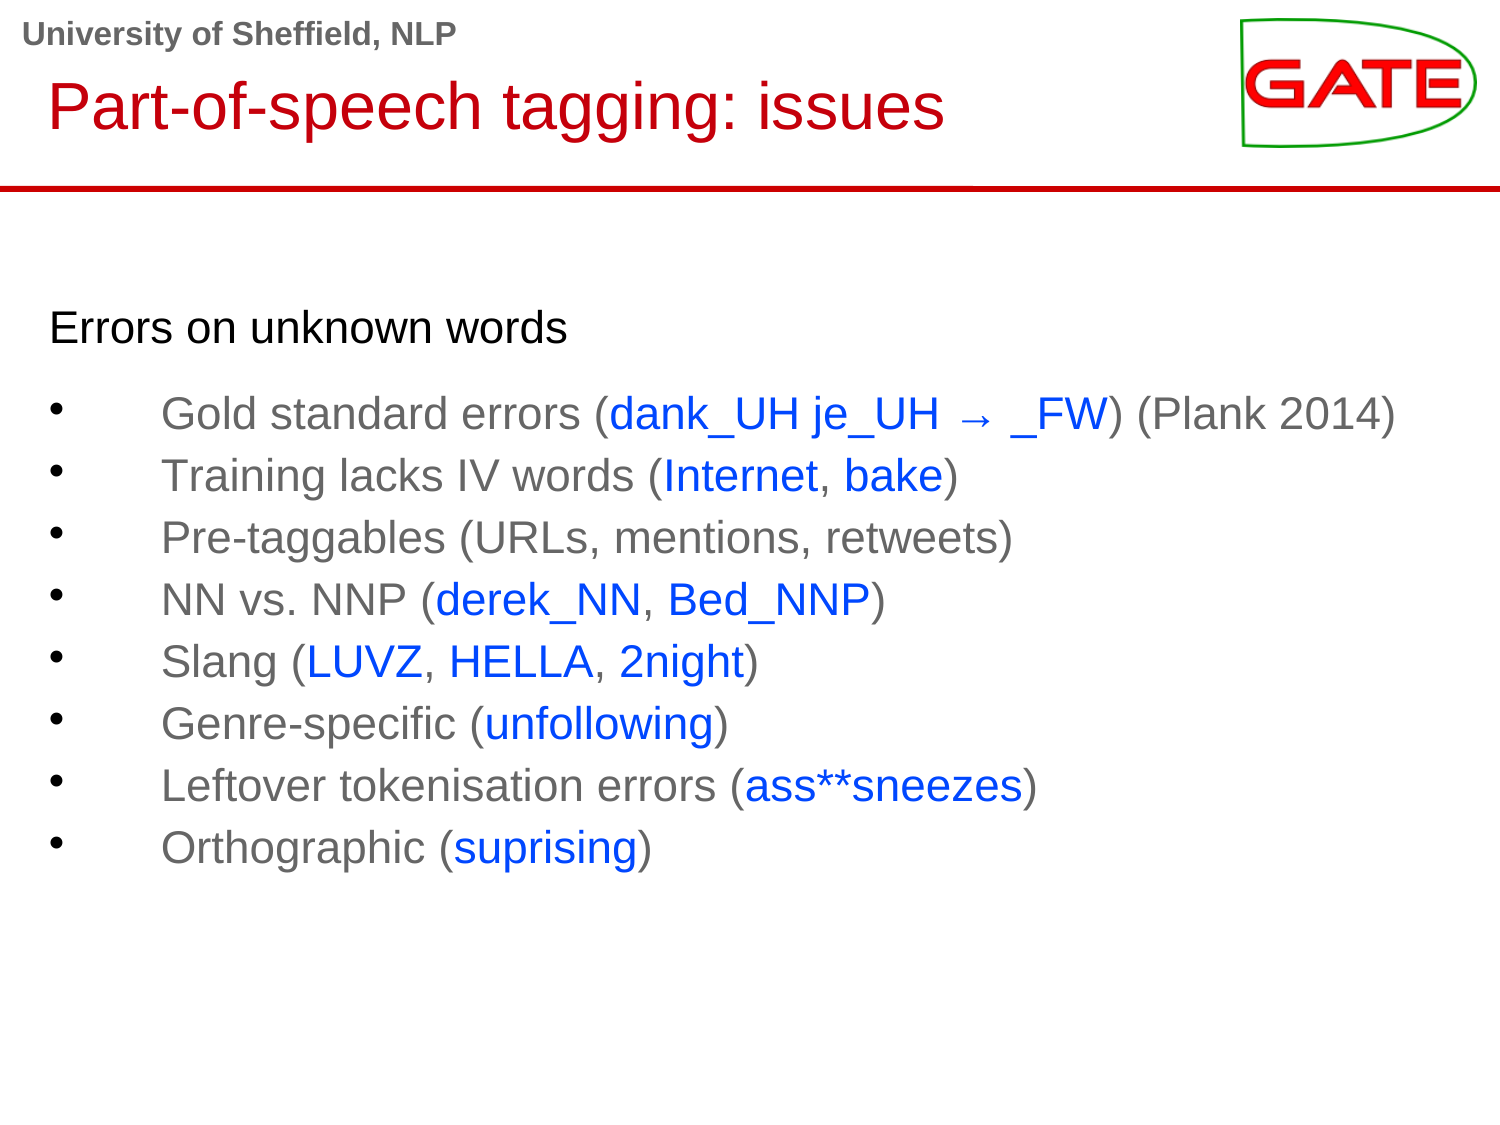

Part-of-speech tagging: issues
Errors on unknown words
Gold standard errors (dank_UH je_UH → _FW) (Plank 2014)
Training lacks IV words (Internet, bake)
Pre-taggables (URLs, mentions, retweets)
NN vs. NNP (derek_NN, Bed_NNP)
Slang (LUVZ, HELLA, 2night)
Genre-specific (unfollowing)
Leftover tokenisation errors (ass**sneezes)
Orthographic (suprising)